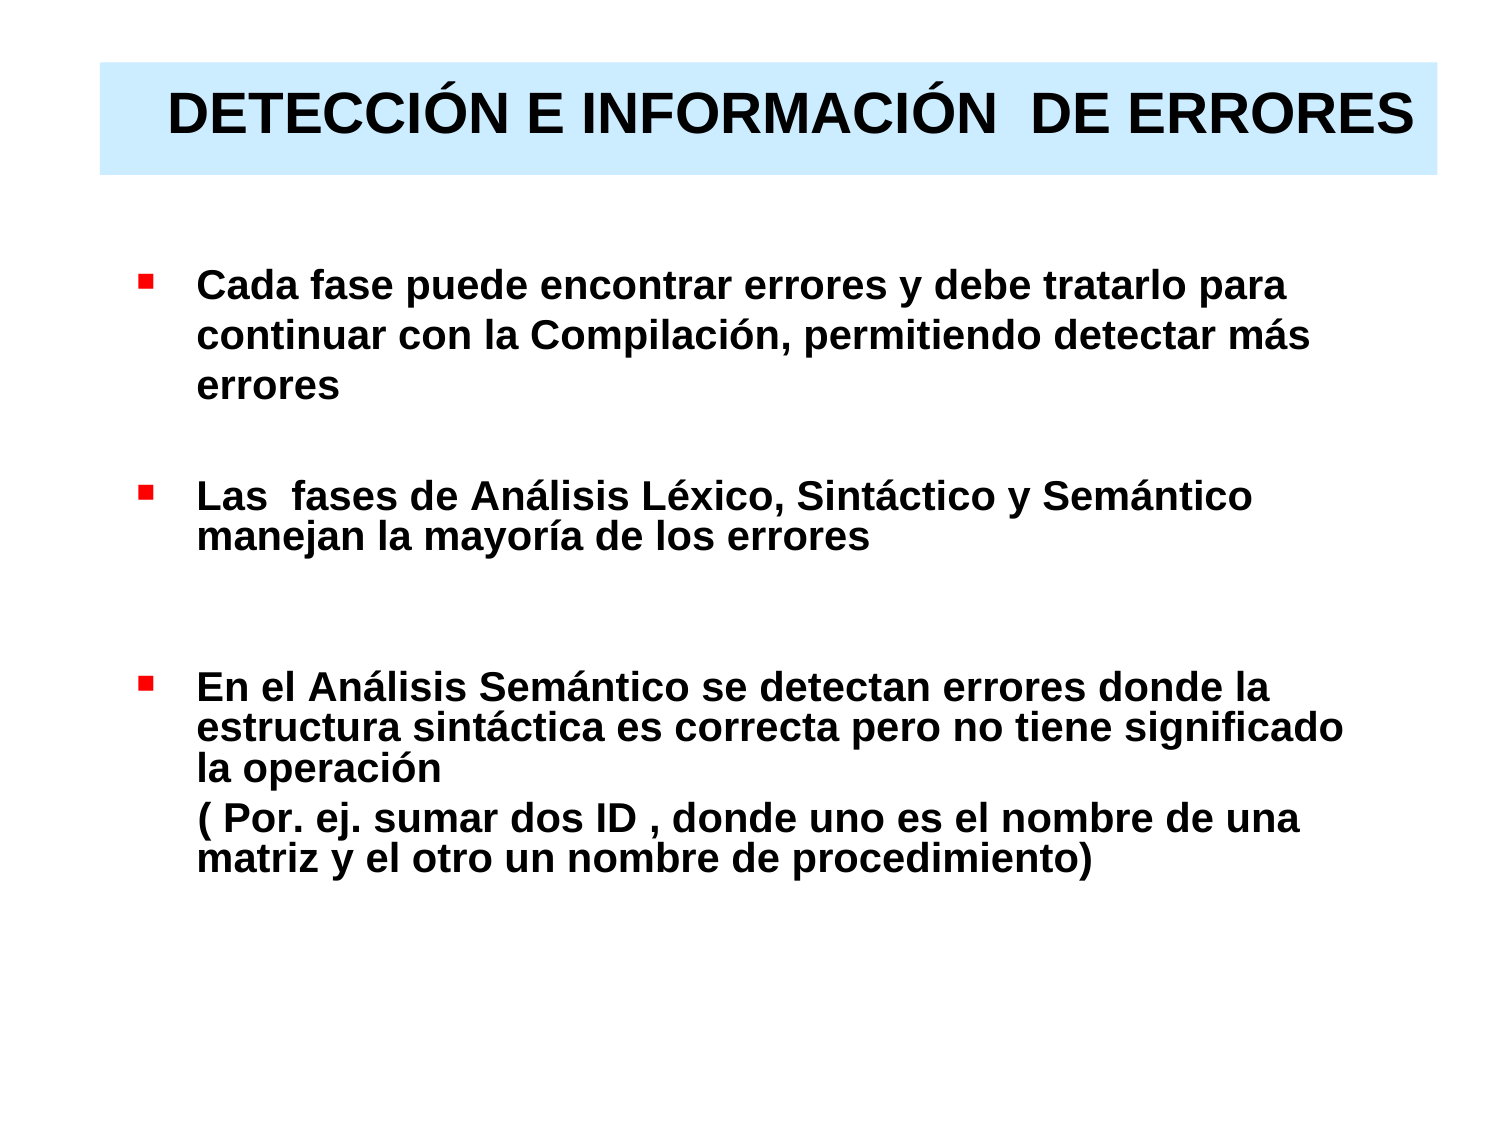

DETECCIÓN E INFORMACIÓN DE ERRORES
# Cada fase puede encontrar errores y debe tratarlo para continuar con la Compilación, permitiendo detectar más errores
Las fases de Análisis Léxico, Sintáctico y Semántico manejan la mayoría de los errores
En el Análisis Semántico se detectan errores donde la estructura sintáctica es correcta pero no tiene significado la operación
 ( Por. ej. sumar dos ID , donde uno es el nombre de una matriz y el otro un nombre de procedimiento)
Año 2004
28